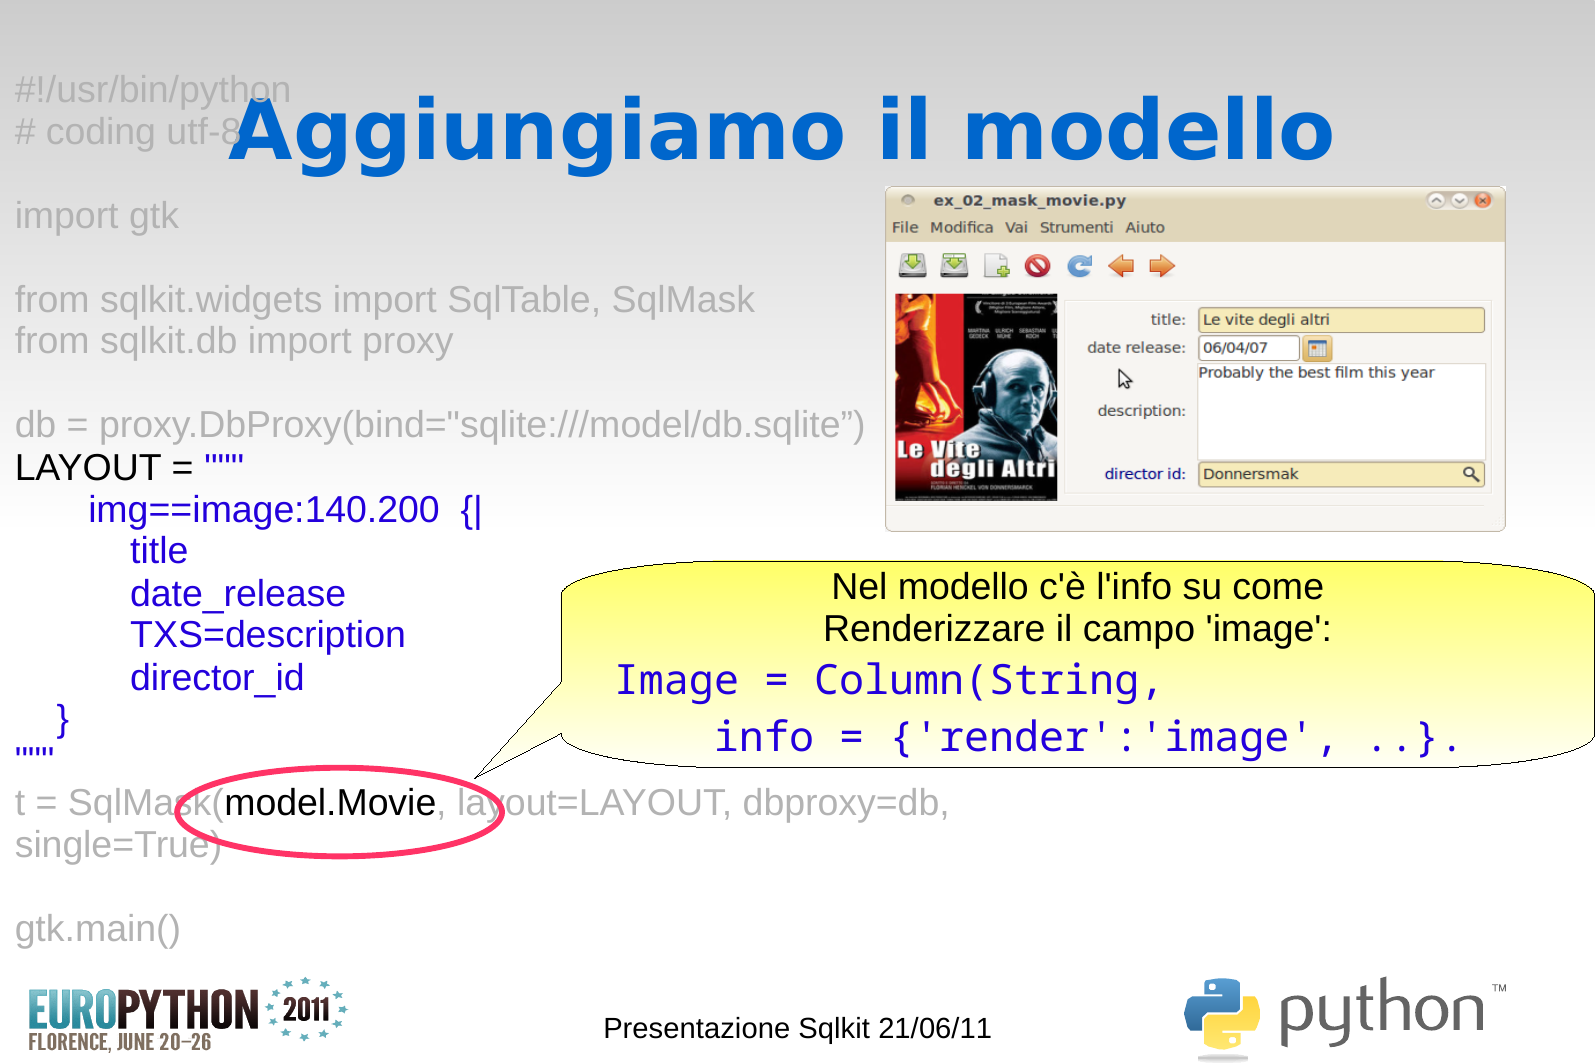

# Aggiungiamo il modello
#!/usr/bin/python
# coding utf-8
import gtk
from sqlkit.widgets import SqlTable, SqlMask
from sqlkit.db import proxy
db = proxy.DbProxy(bind="sqlite:///model/db.sqlite”)
LAYOUT = """
 img==image:140.200 {|
 title
 date_release
 TXS=description
 director_id
 }
"""
t = SqlMask(model.Movie, layout=LAYOUT, dbproxy=db, single=True)
gtk.main()
Nel modello c'è l'info su come
Renderizzare il campo 'image':
Image = Column(String,
 info = {'render':'image', ..}.